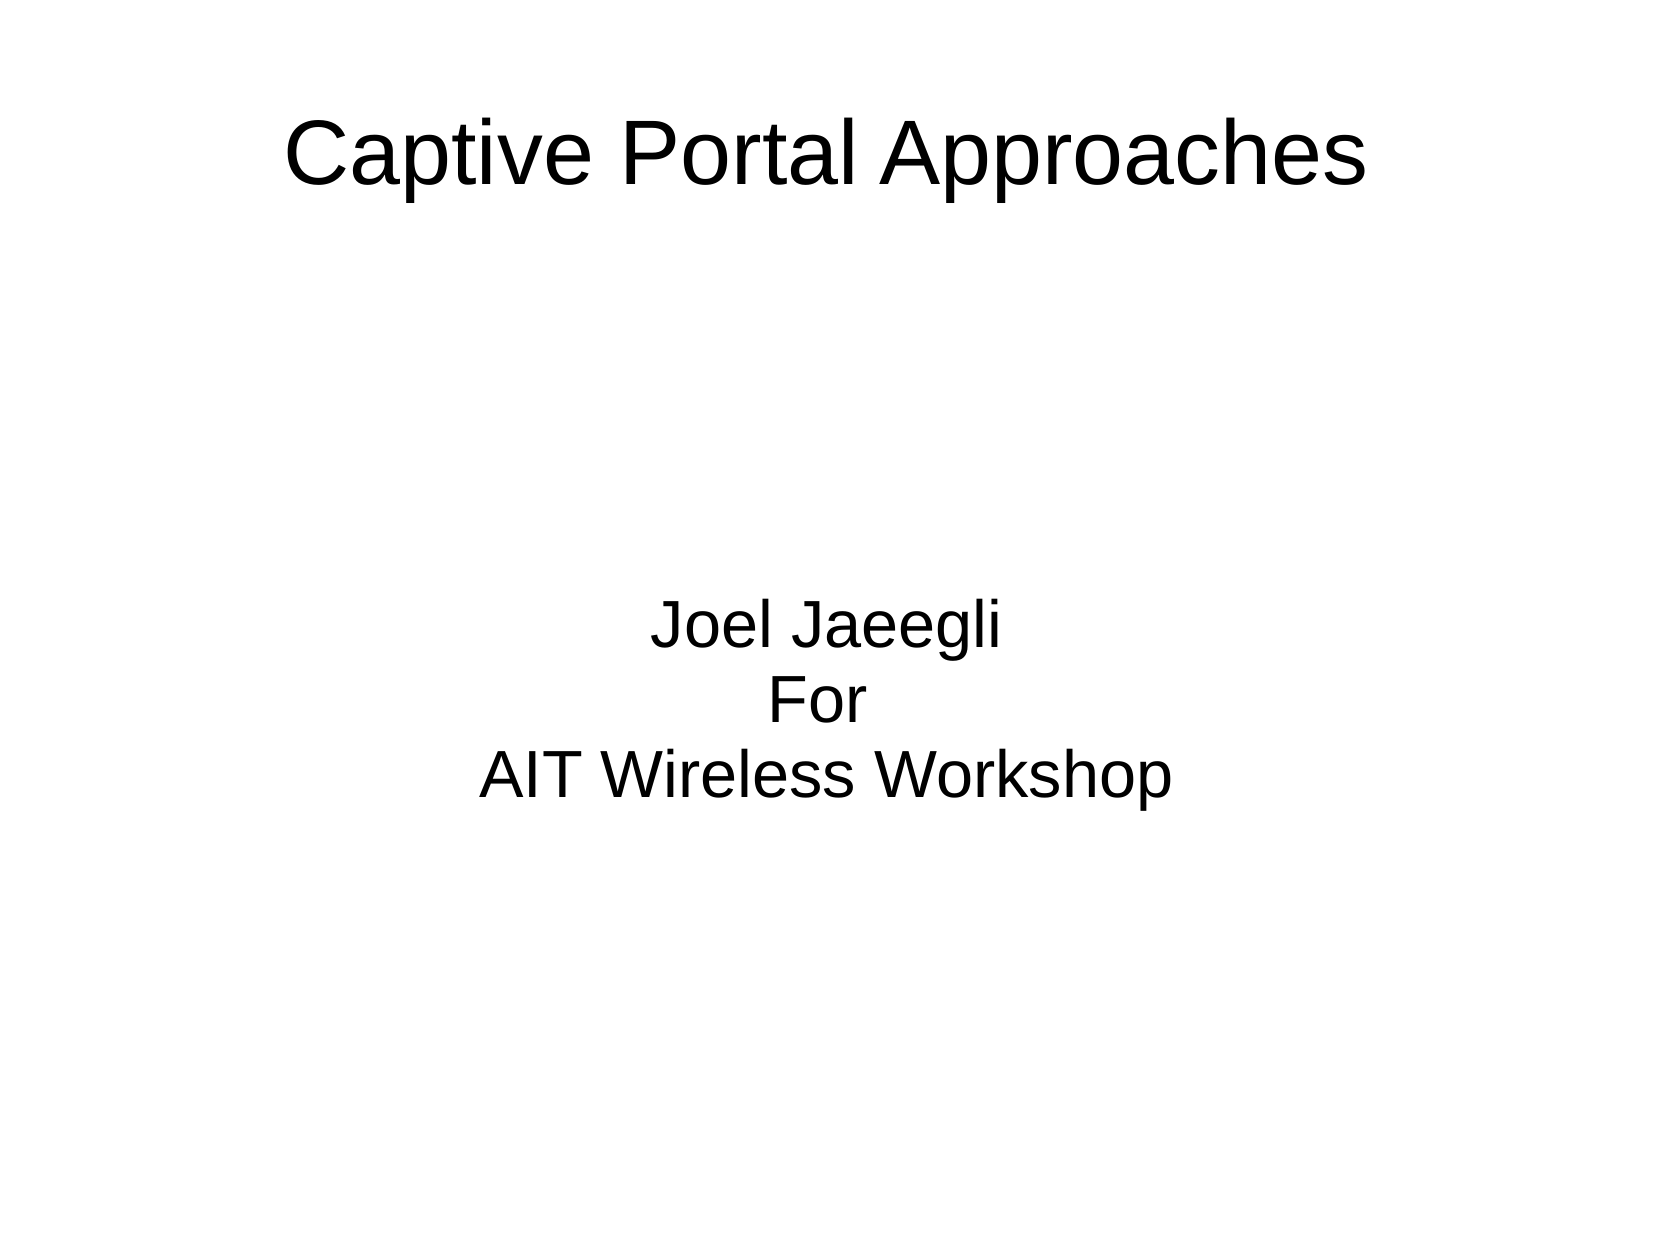

# Captive Portal Approaches
Joel Jaeegli
For
AIT Wireless Workshop